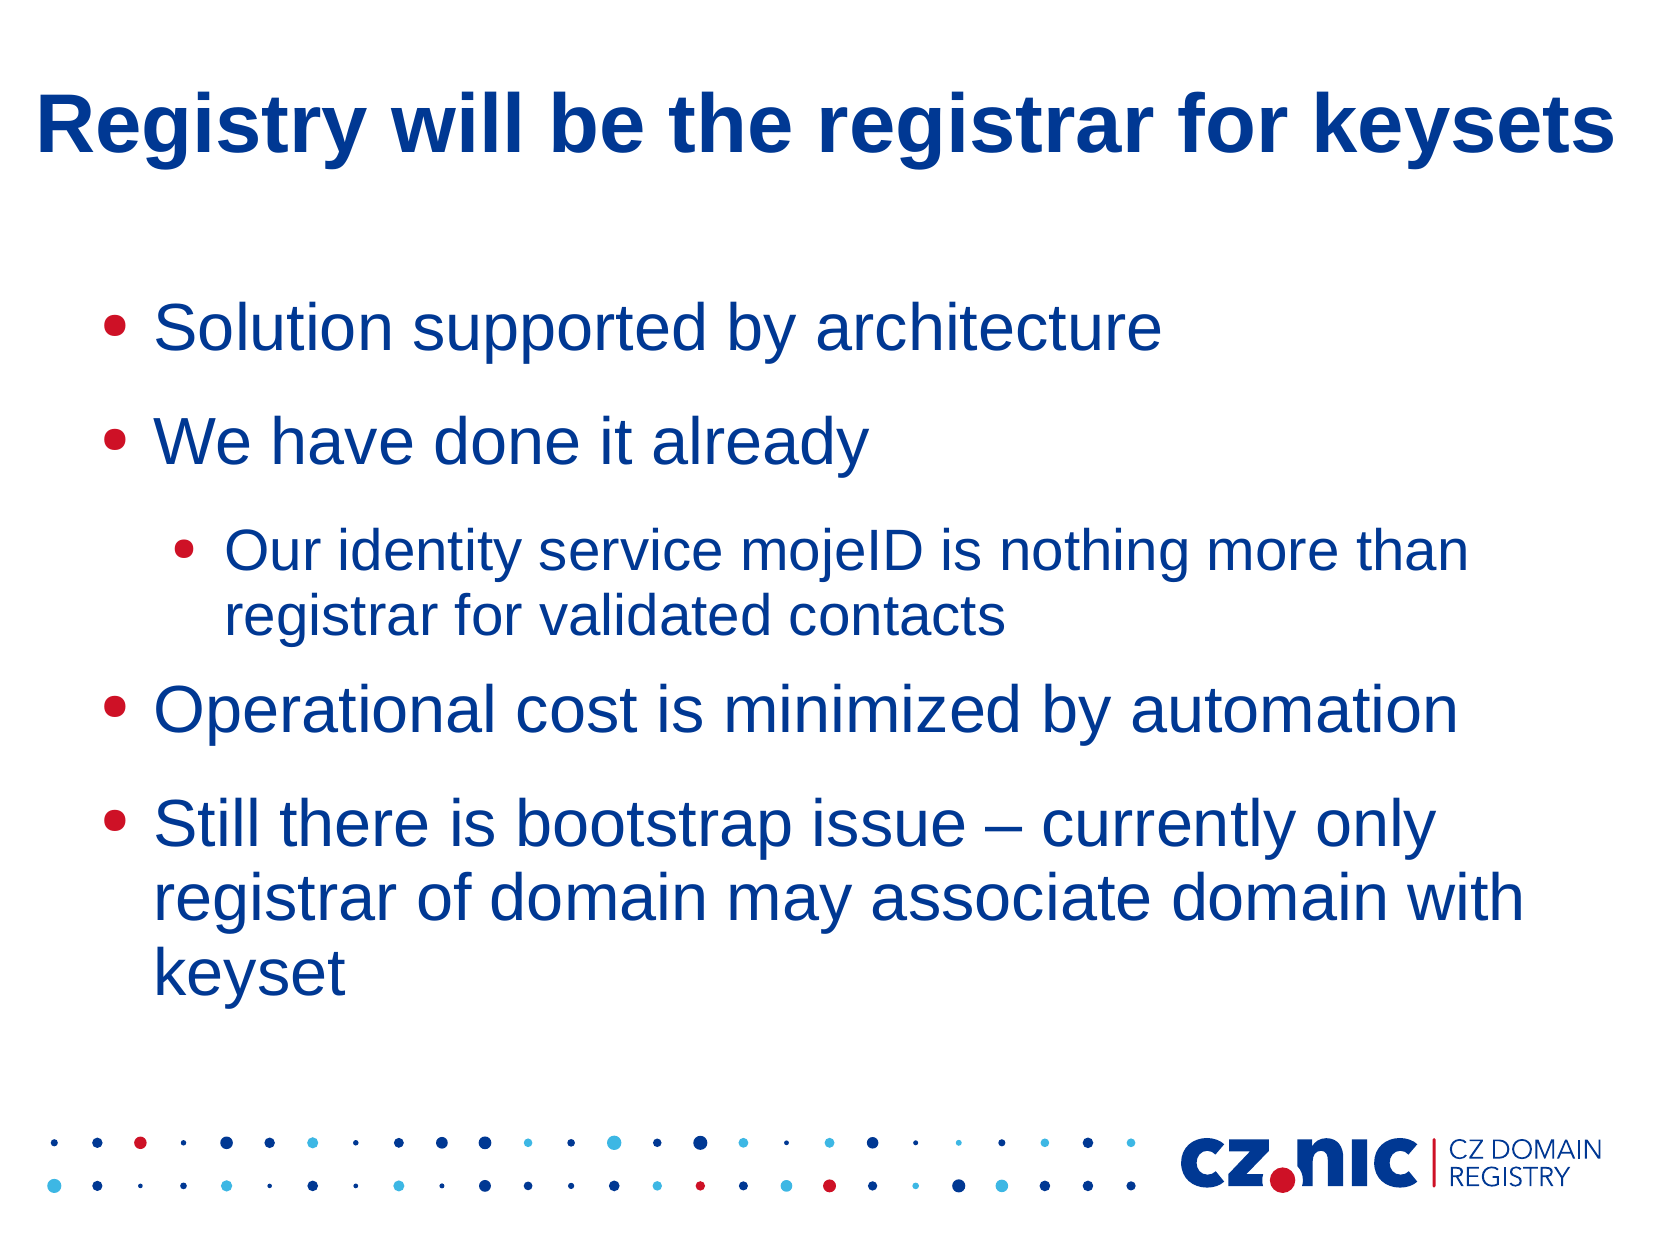

# Registry will be the registrar for keysets
Solution supported by architecture
We have done it already
Our identity service mojeID is nothing more than registrar for validated contacts
Operational cost is minimized by automation
Still there is bootstrap issue – currently only registrar of domain may associate domain with keyset